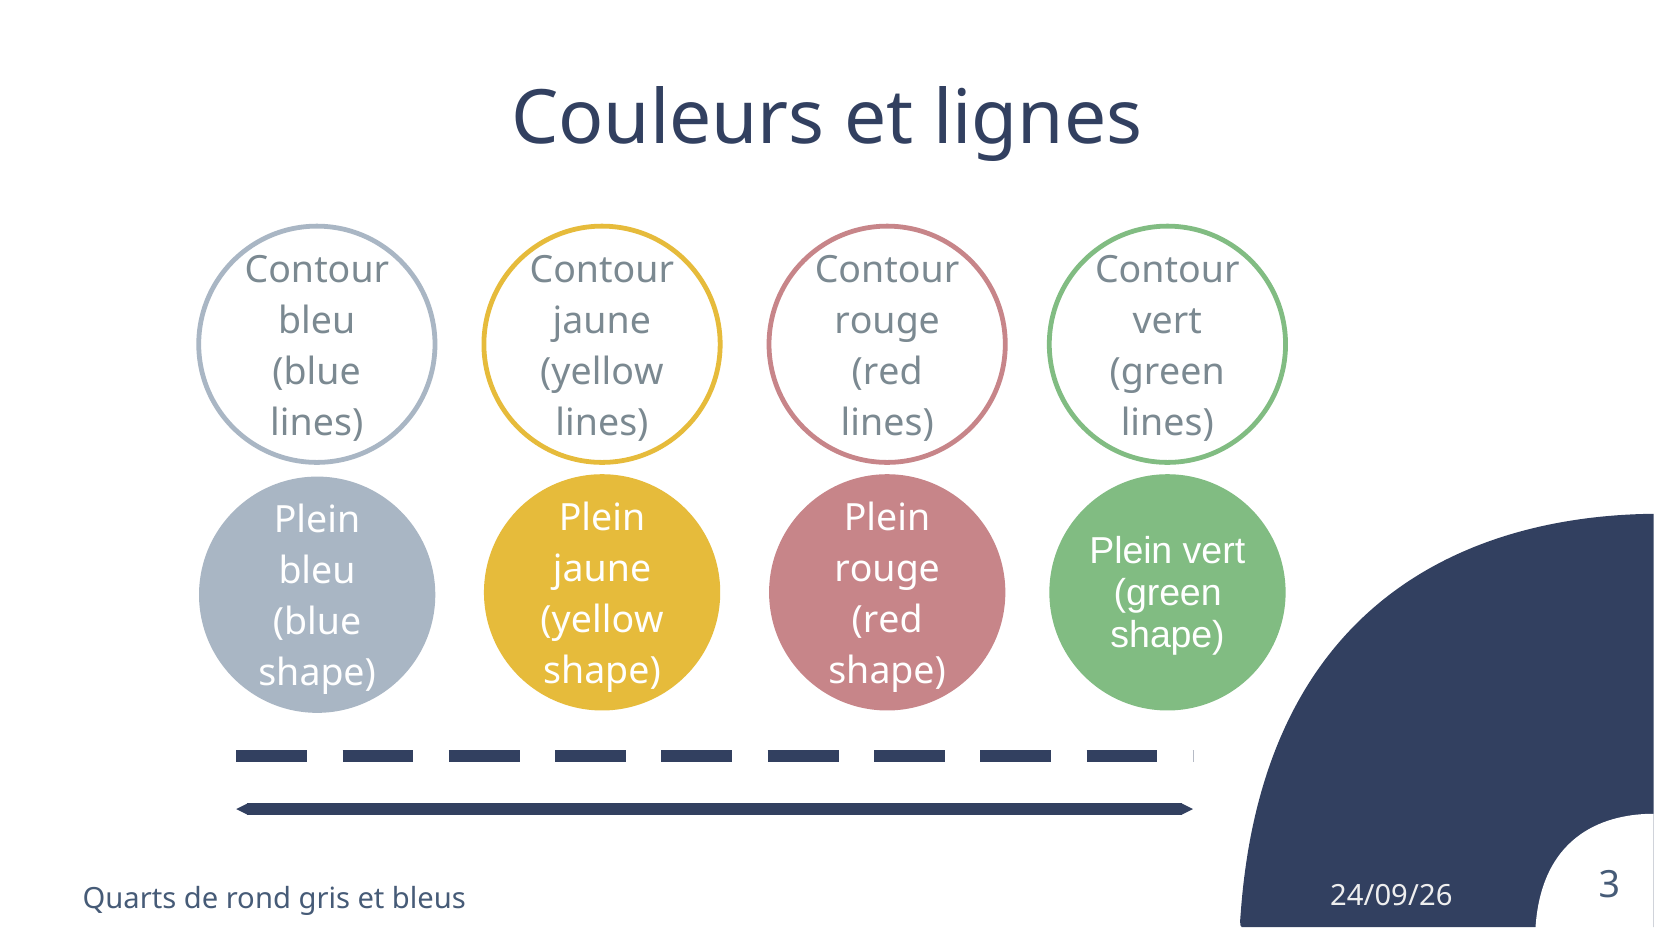

# Couleurs et lignes
Contour bleu (blue lines)
Contour jaune (yellow lines)
Contour rouge (red lines)
Contour vert (green lines)
Plein jaune (yellow shape)
Plein rouge (red shape)
Plein vert (green shape)
Plein bleu (blue shape)
3
Quarts de rond gris et bleus